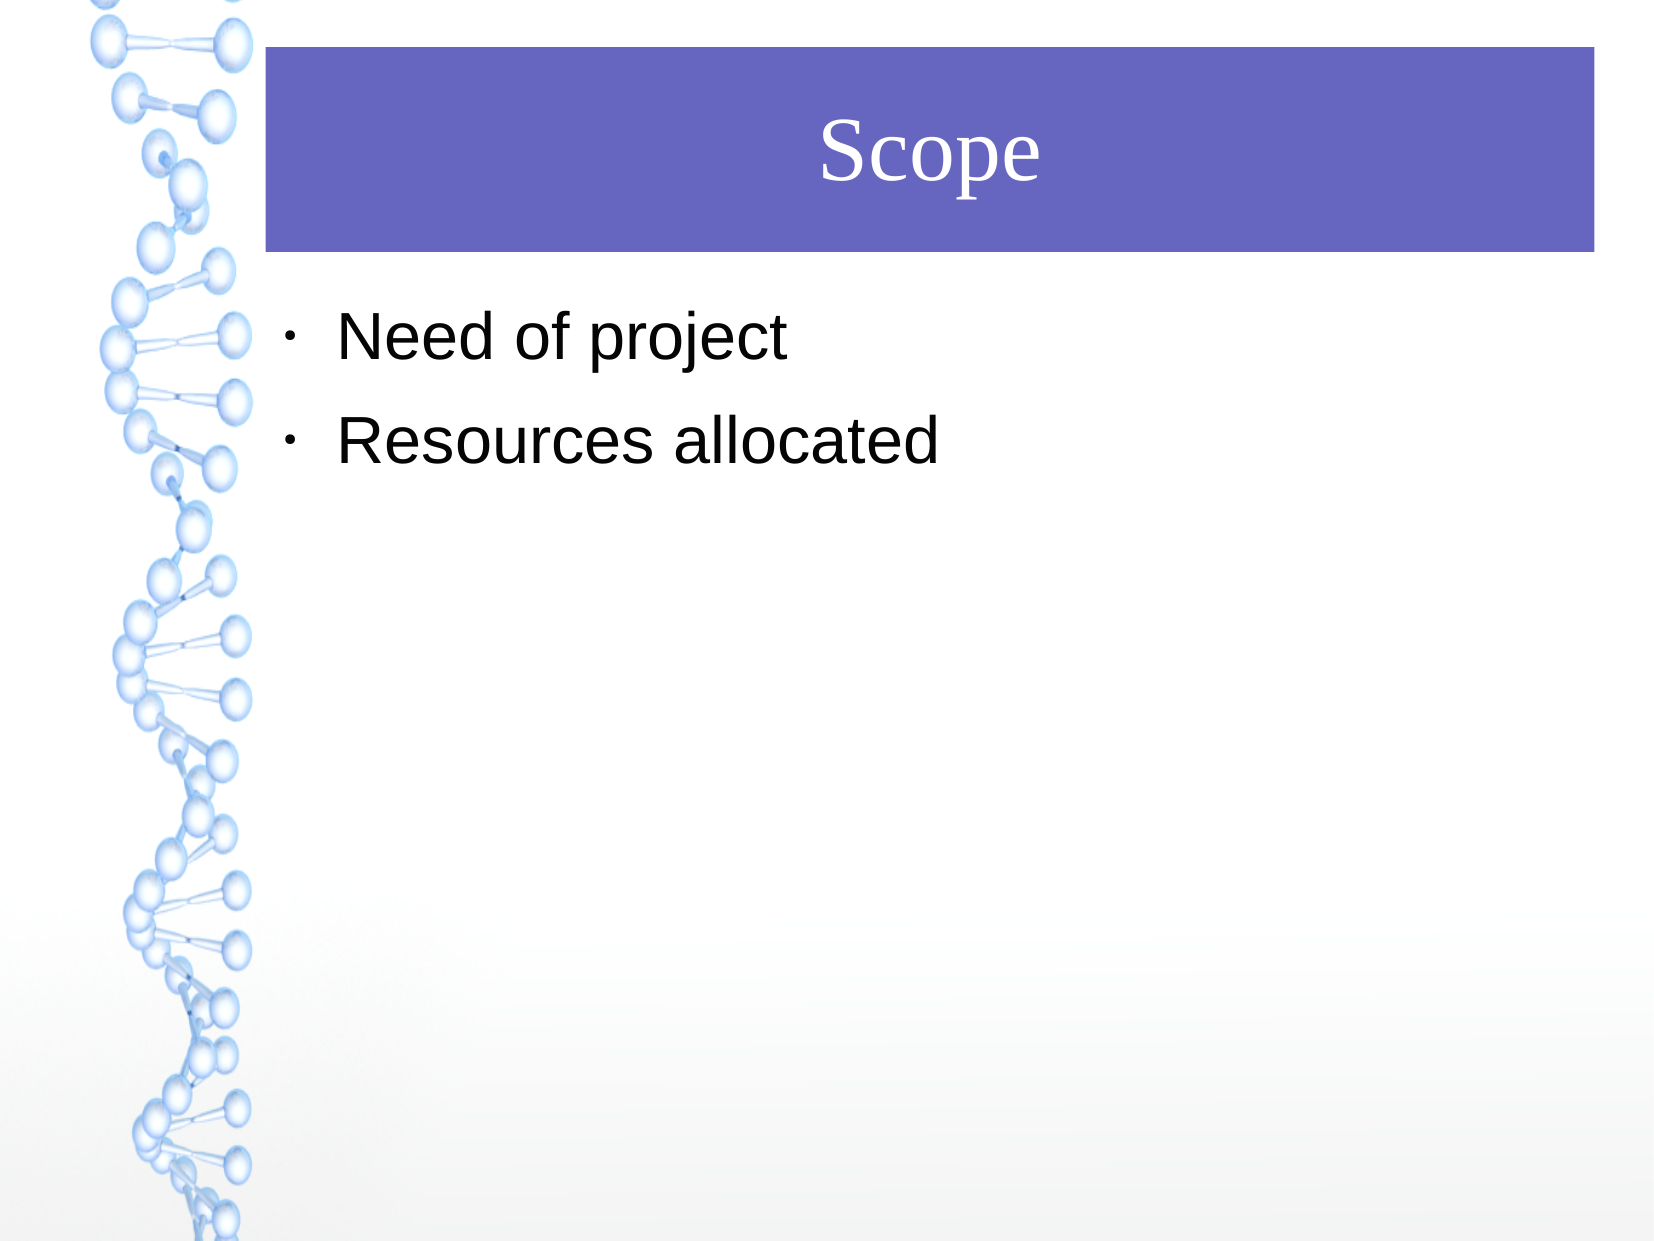

# Scope
Need of project
Resources allocated